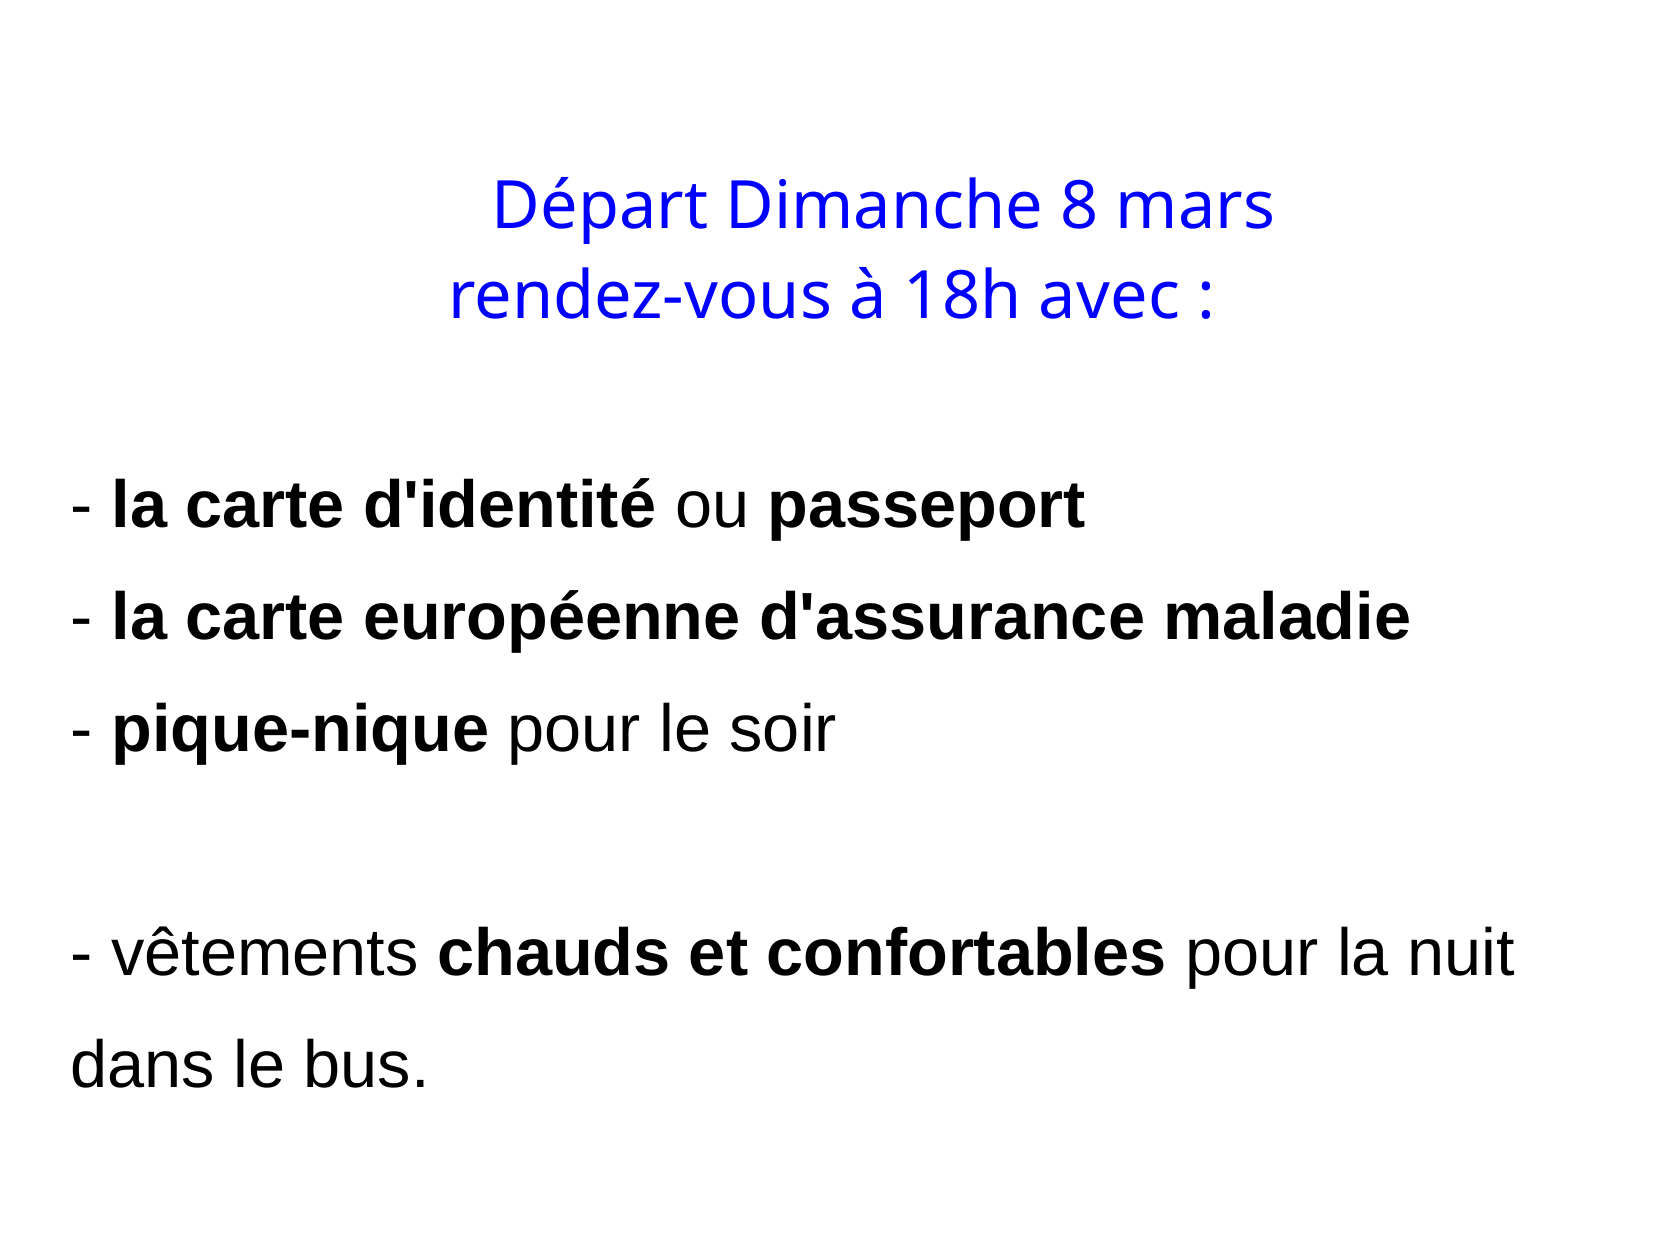

# Départ Dimanche 8 mars rendez-vous à 18h avec :
- la carte d'identité ou passeport
- la carte européenne d'assurance maladie
- pique-nique pour le soir
- vêtements chauds et confortables pour la nuit dans le bus.